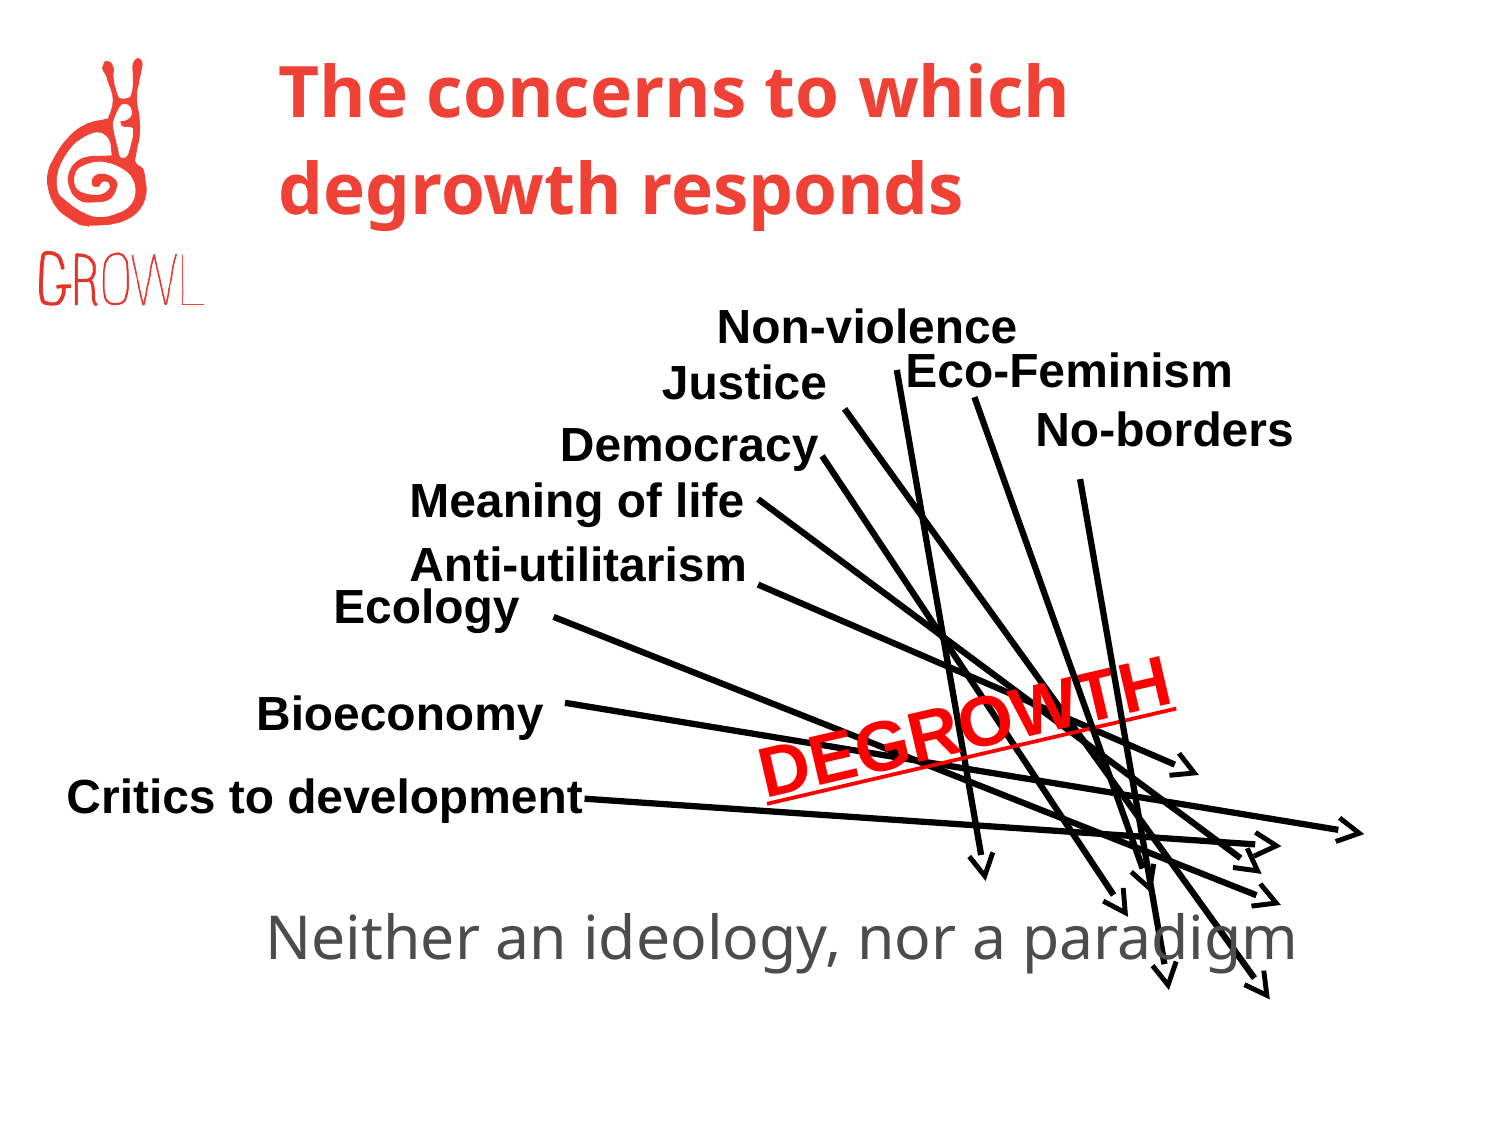

# The concerns to which degrowth responds
Non-violence
Eco-Feminism
Justice
No-borders
Democracy
Meaning of life
Anti-utilitarism
Ecology
Bioeconomy
DEGROWTH
Critics to development
Neither an ideology, nor a paradigm